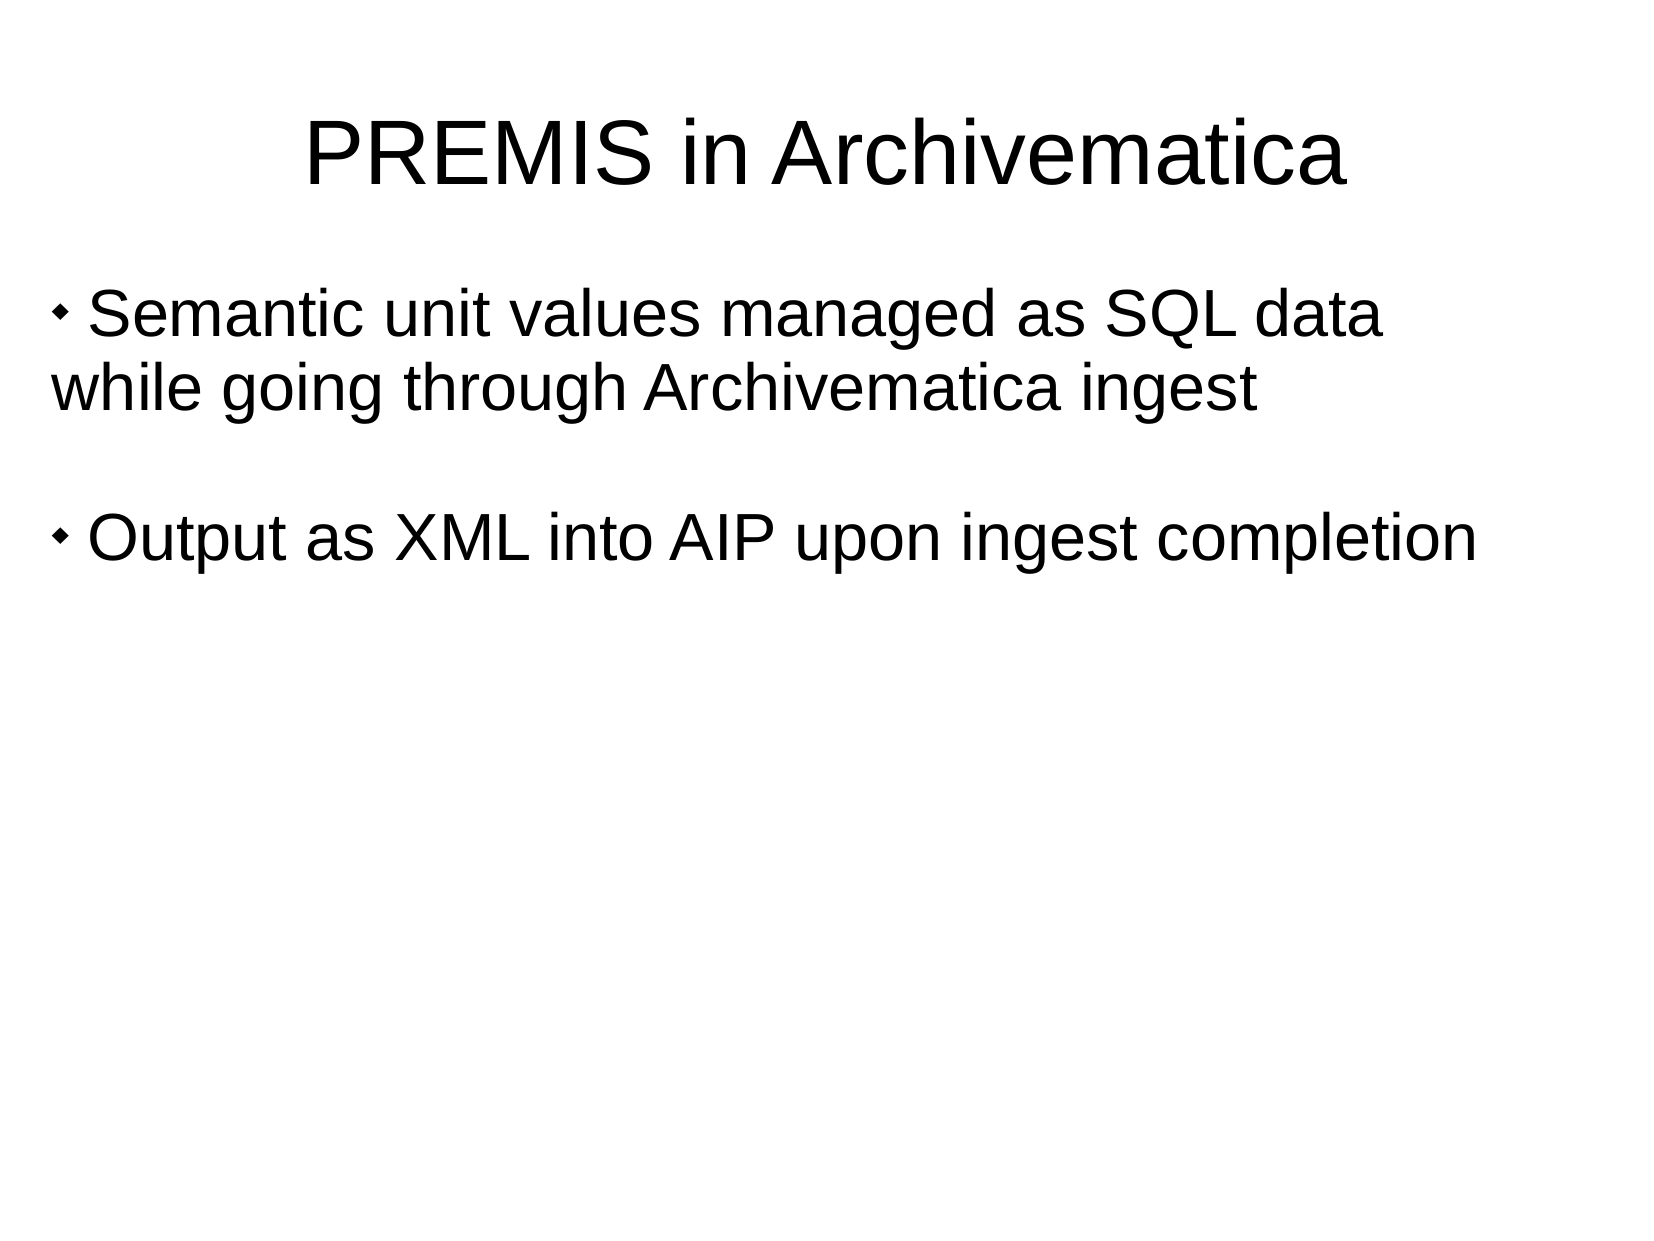

# PREMIS in Archivematica
 Semantic unit values managed as SQL data while going through Archivematica ingest
 Output as XML into AIP upon ingest completion